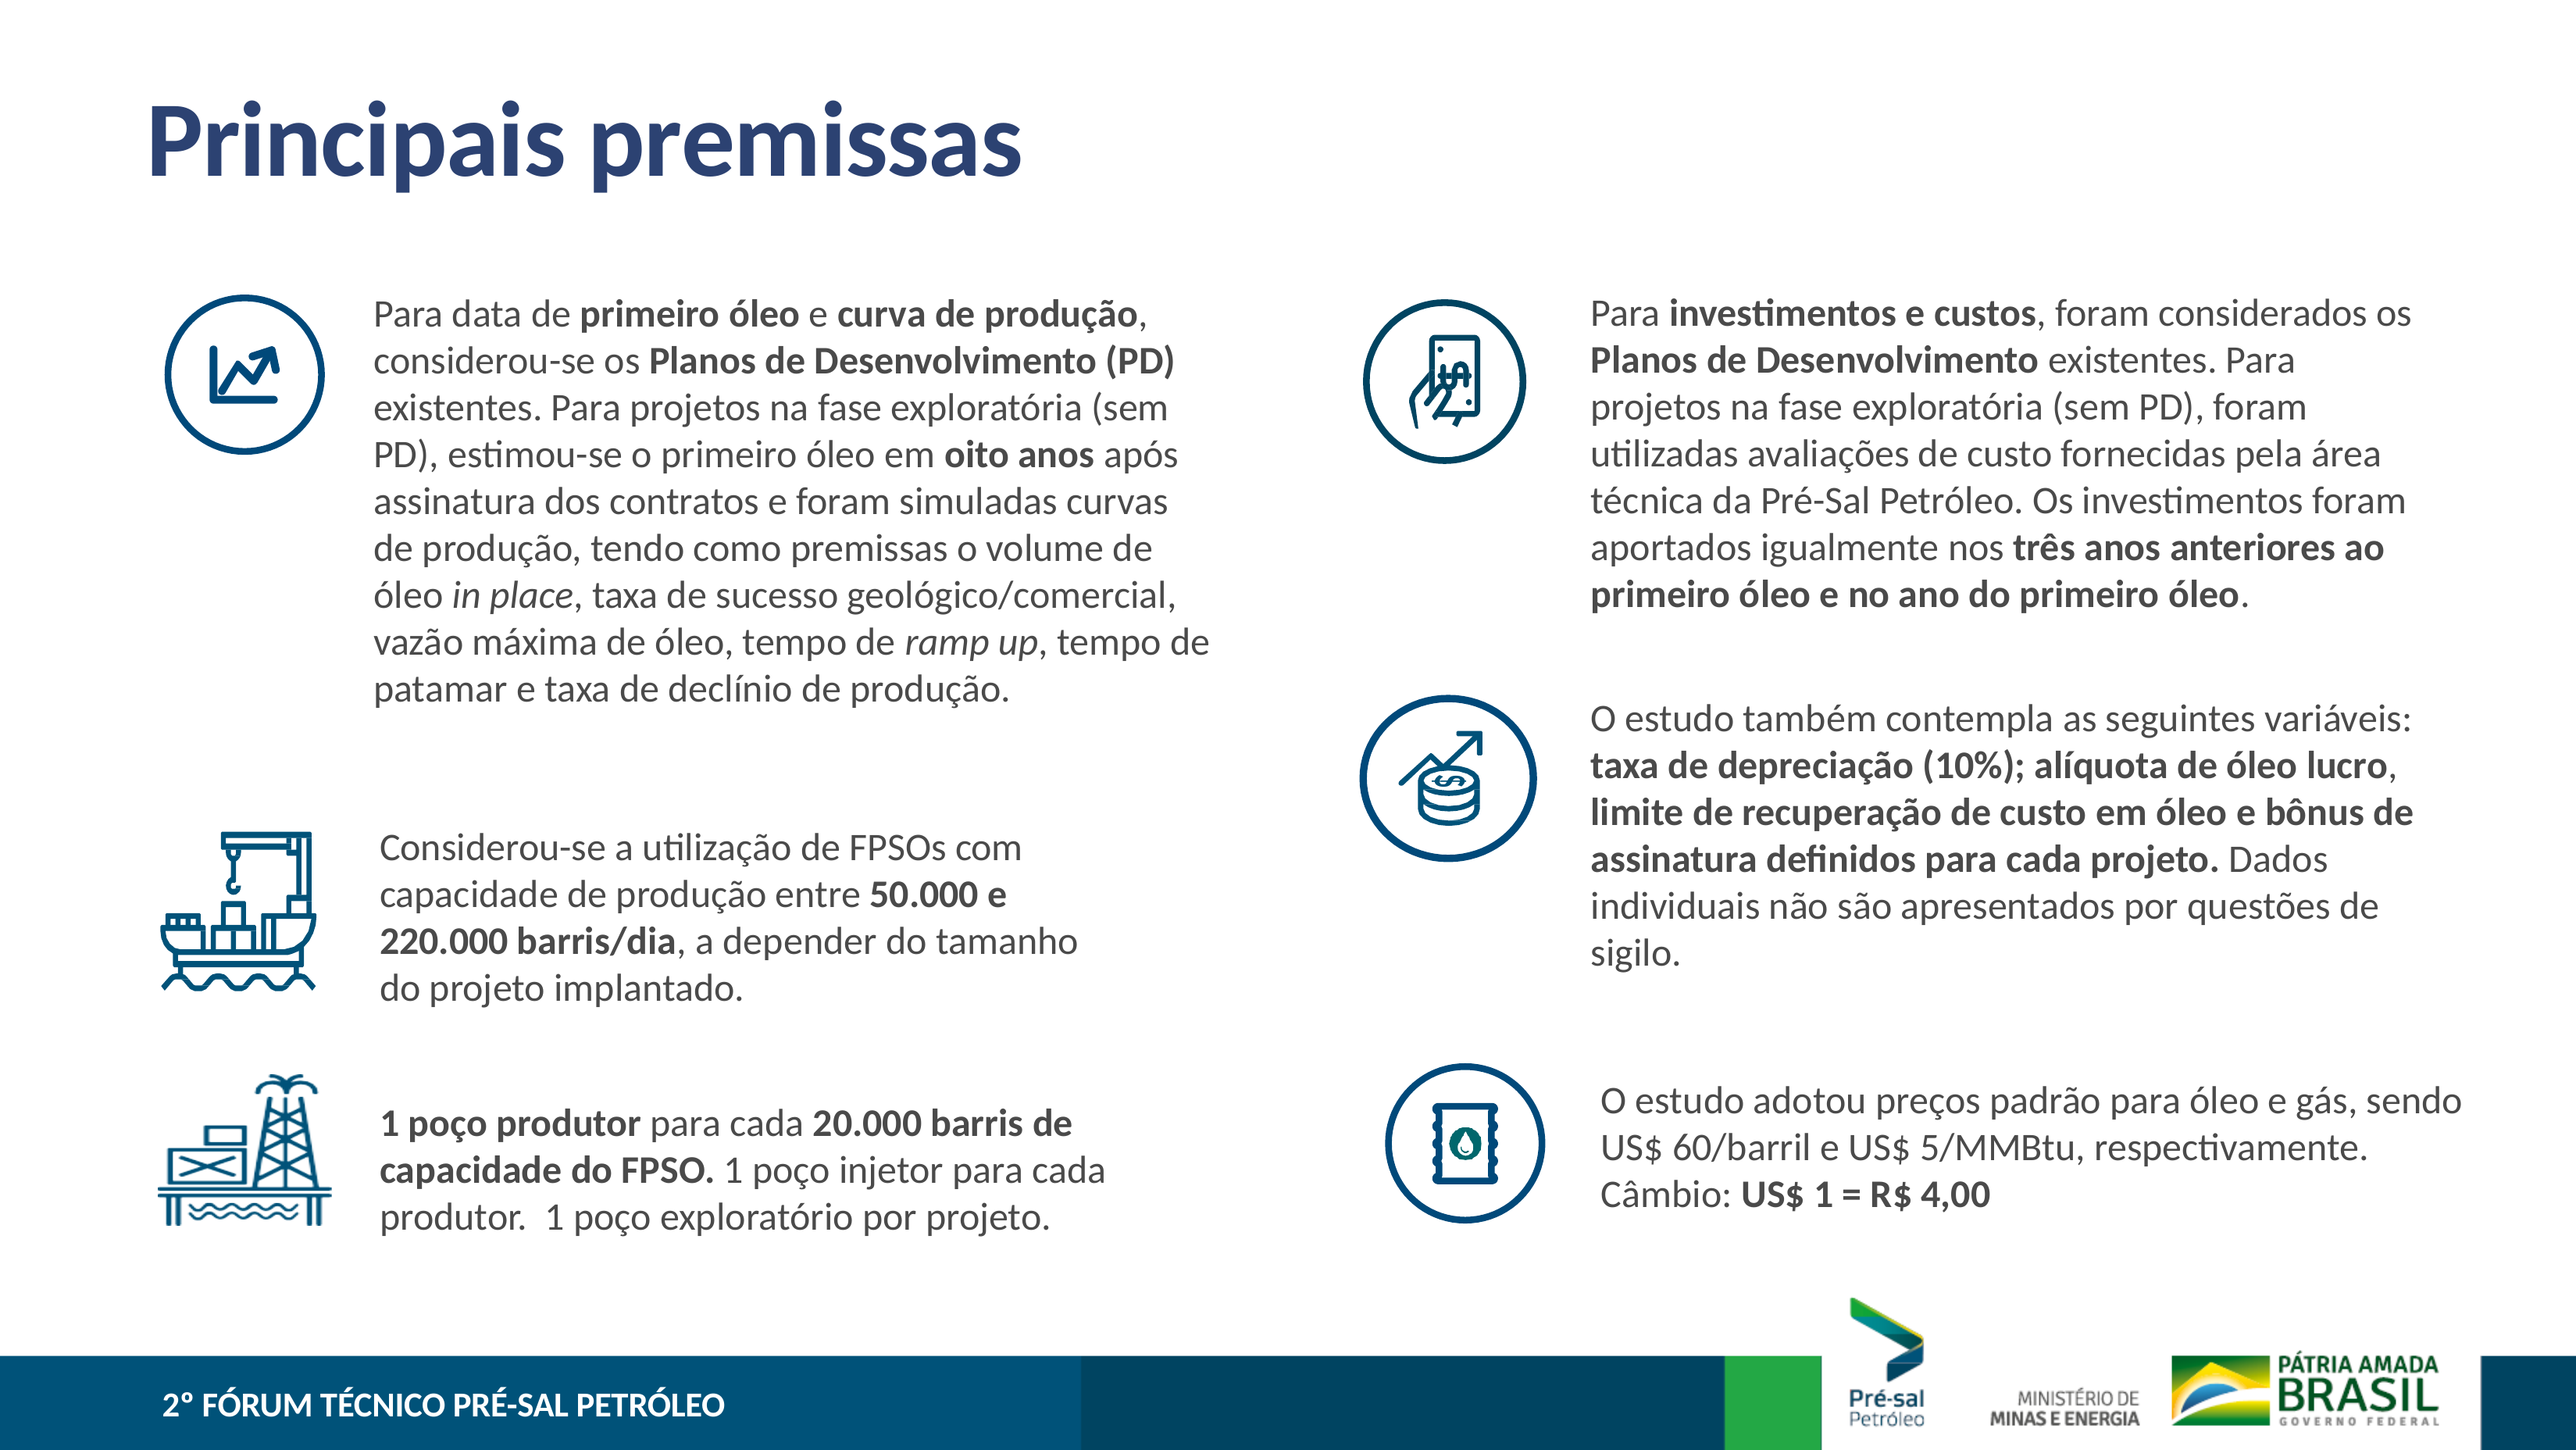

# Principais premissas
Para investimentos e custos, foram considerados os Planos de Desenvolvimento existentes. Para projetos na fase exploratória (sem PD), foram utilizadas avaliações de custo fornecidas pela área técnica da Pré-Sal Petróleo. Os investimentos foram aportados igualmente nos três anos anteriores ao primeiro óleo e no ano do primeiro óleo.
Para data de primeiro óleo e curva de produção, considerou-se os Planos de Desenvolvimento (PD) existentes. Para projetos na fase exploratória (sem PD), estimou-se o primeiro óleo em oito anos após assinatura dos contratos e foram simuladas curvas de produção, tendo como premissas o volume de óleo in place, taxa de sucesso geológico/comercial, vazão máxima de óleo, tempo de ramp up, tempo de patamar e taxa de declínio de produção.
O estudo também contempla as seguintes variáveis: taxa de depreciação (10%); alíquota de óleo lucro, limite de recuperação de custo em óleo e bônus de assinatura definidos para cada projeto. Dados individuais não são apresentados por questões de sigilo.
Considerou-se a utilização de FPSOs com capacidade de produção entre 50.000 e 220.000 barris/dia, a depender do tamanho do projeto implantado.
O estudo adotou preços padrão para óleo e gás, sendo US$ 60/barril e US$ 5/MMBtu, respectivamente. Câmbio: US$ 1 = R$ 4,00
1 poço produtor para cada 20.000 barris de capacidade do FPSO. 1 poço injetor para cada produtor. 1 poço exploratório por projeto.
2º FÓRUM TÉCNICO PRÉ-SAL PETRÓLEO